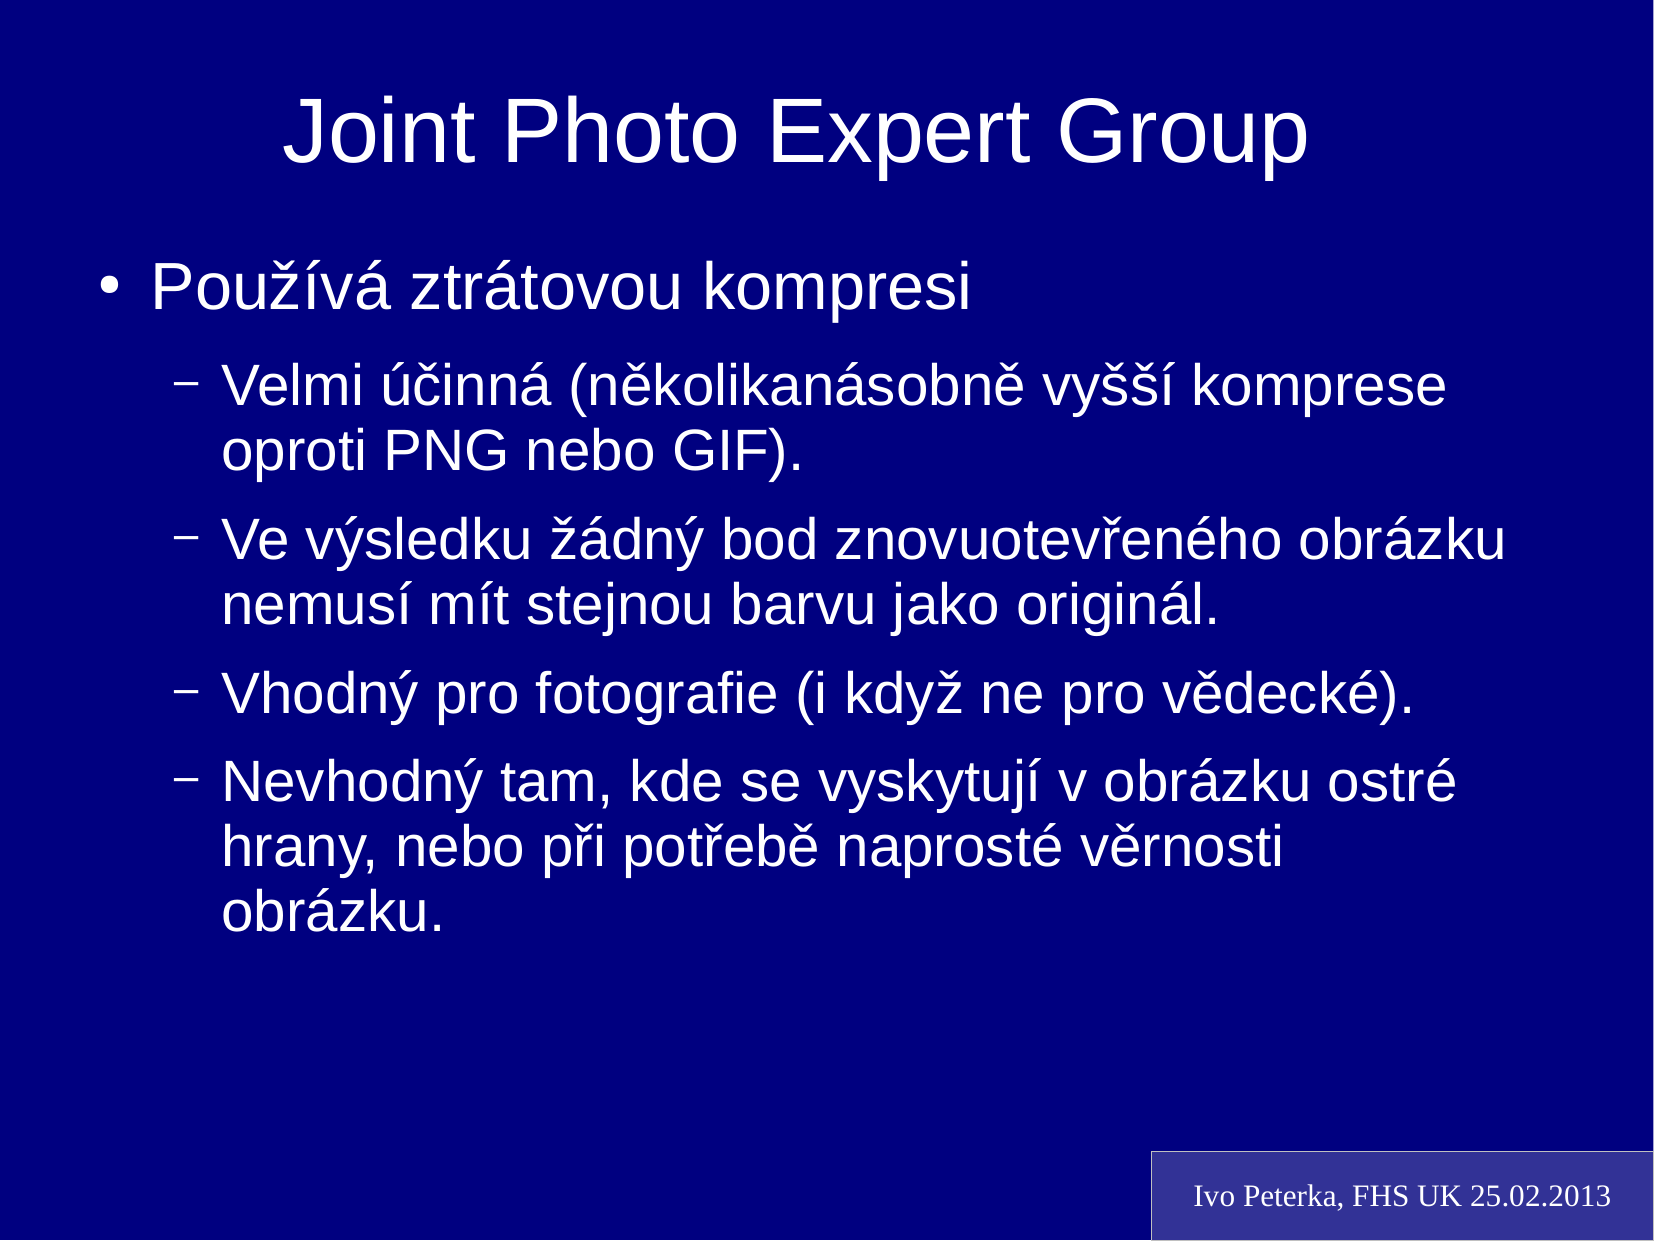

# Joint Photo Expert Group
Používá ztrátovou kompresi
Velmi účinná (několikanásobně vyšší komprese oproti PNG nebo GIF).
Ve výsledku žádný bod znovuotevřeného obrázku nemusí mít stejnou barvu jako originál.
Vhodný pro fotografie (i když ne pro vědecké).
Nevhodný tam, kde se vyskytují v obrázku ostré hrany, nebo při potřebě naprosté věrnosti obrázku.